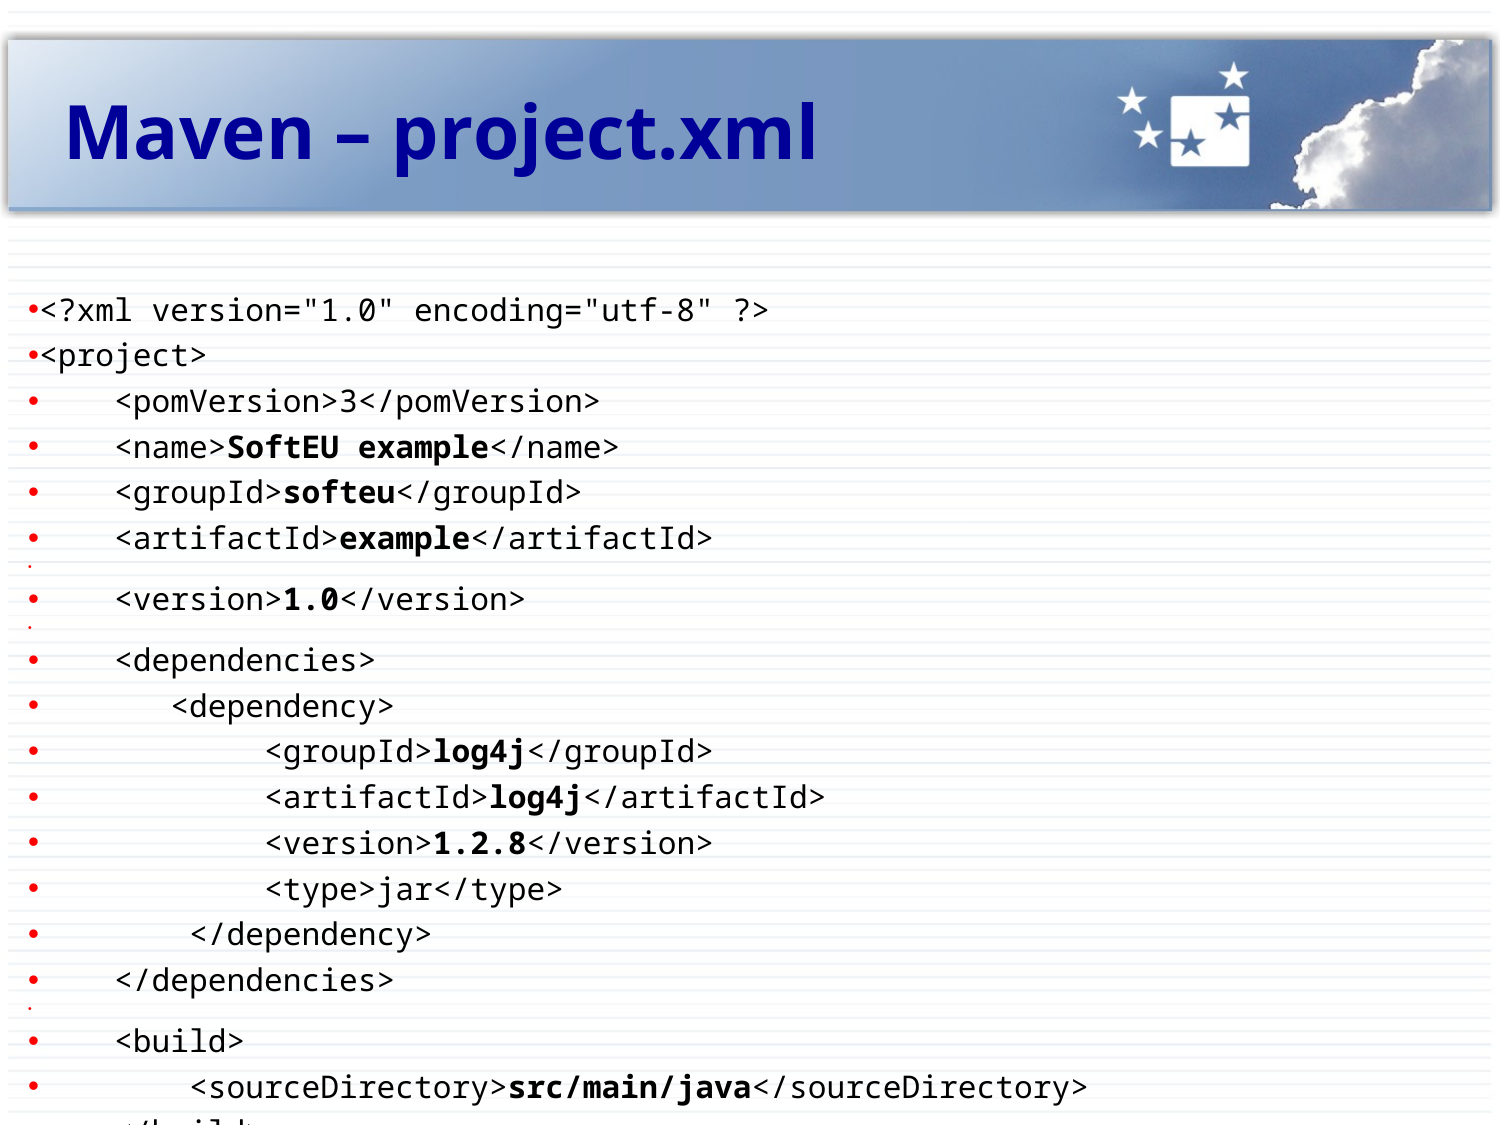

# Maven – project.xml
<?xml version="1.0" encoding="utf-8" ?>
<project>
 <pomVersion>3</pomVersion>
 <name>SoftEU example</name>
 <groupId>softeu</groupId>
 <artifactId>example</artifactId>
 <version>1.0</version>
 <dependencies>
 <dependency>
 <groupId>log4j</groupId>
 <artifactId>log4j</artifactId>
 <version>1.2.8</version>
 <type>jar</type>
 </dependency>
 </dependencies>
 <build>
 <sourceDirectory>src/main/java</sourceDirectory>
 </build>
</project>